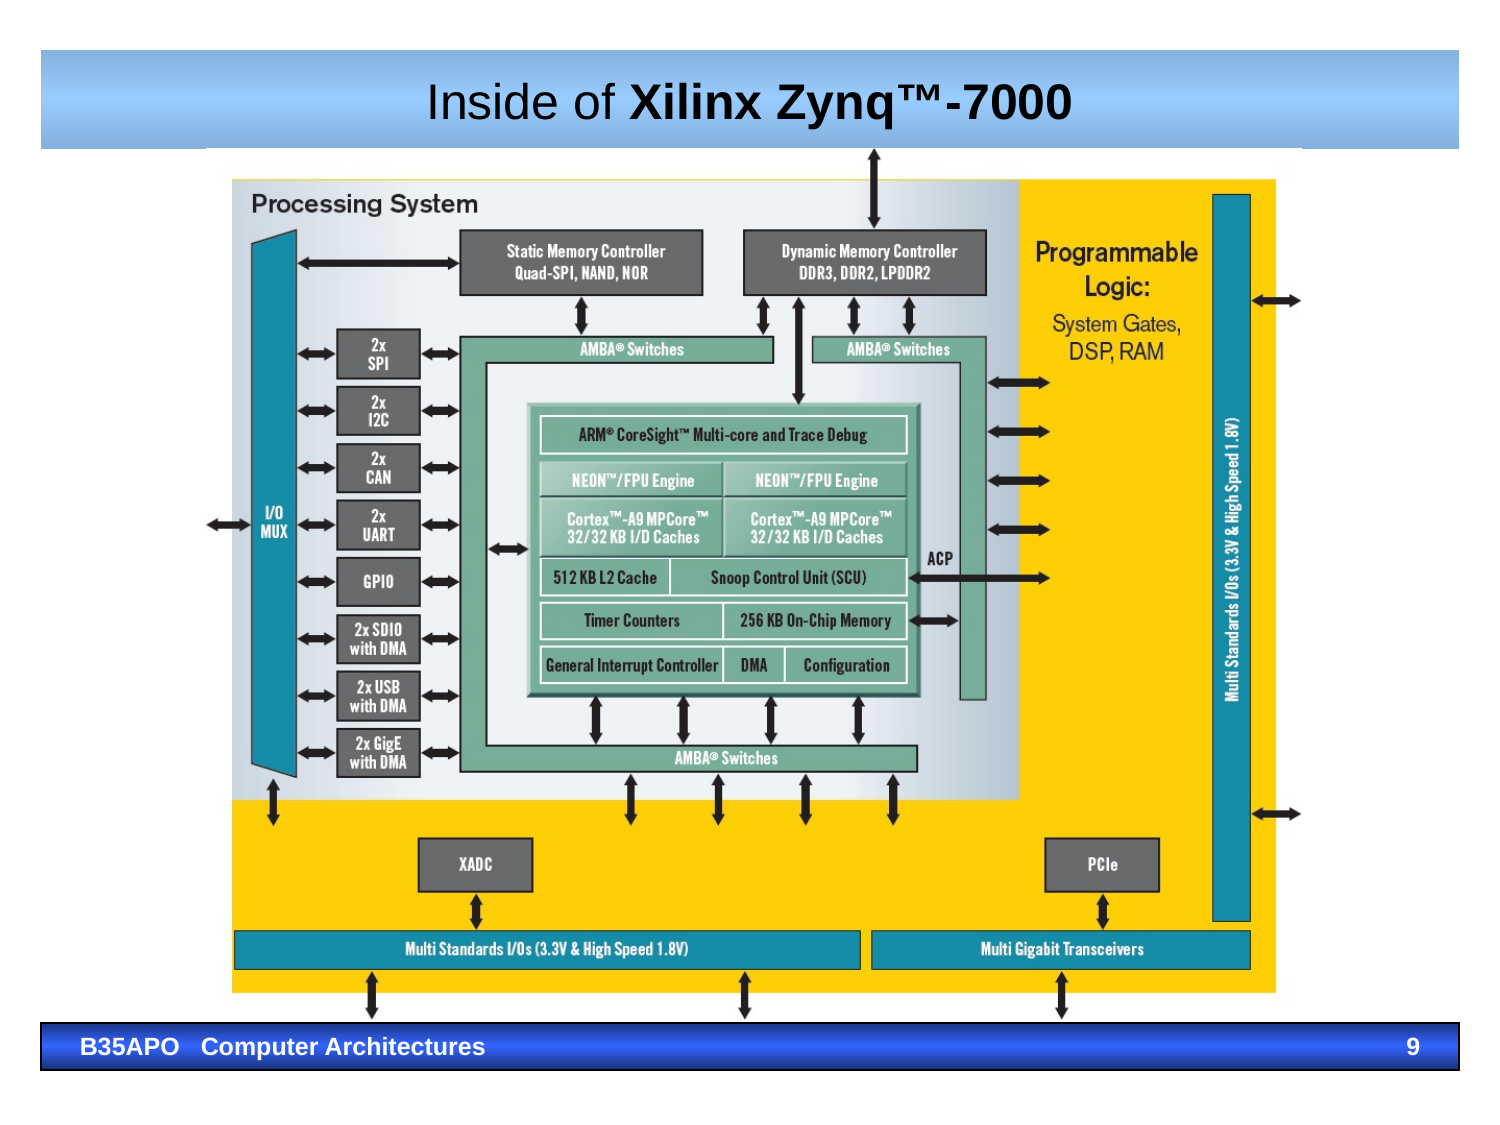

# Inside of Xilinx Zynq™-7000
B35APO Computer Architectures